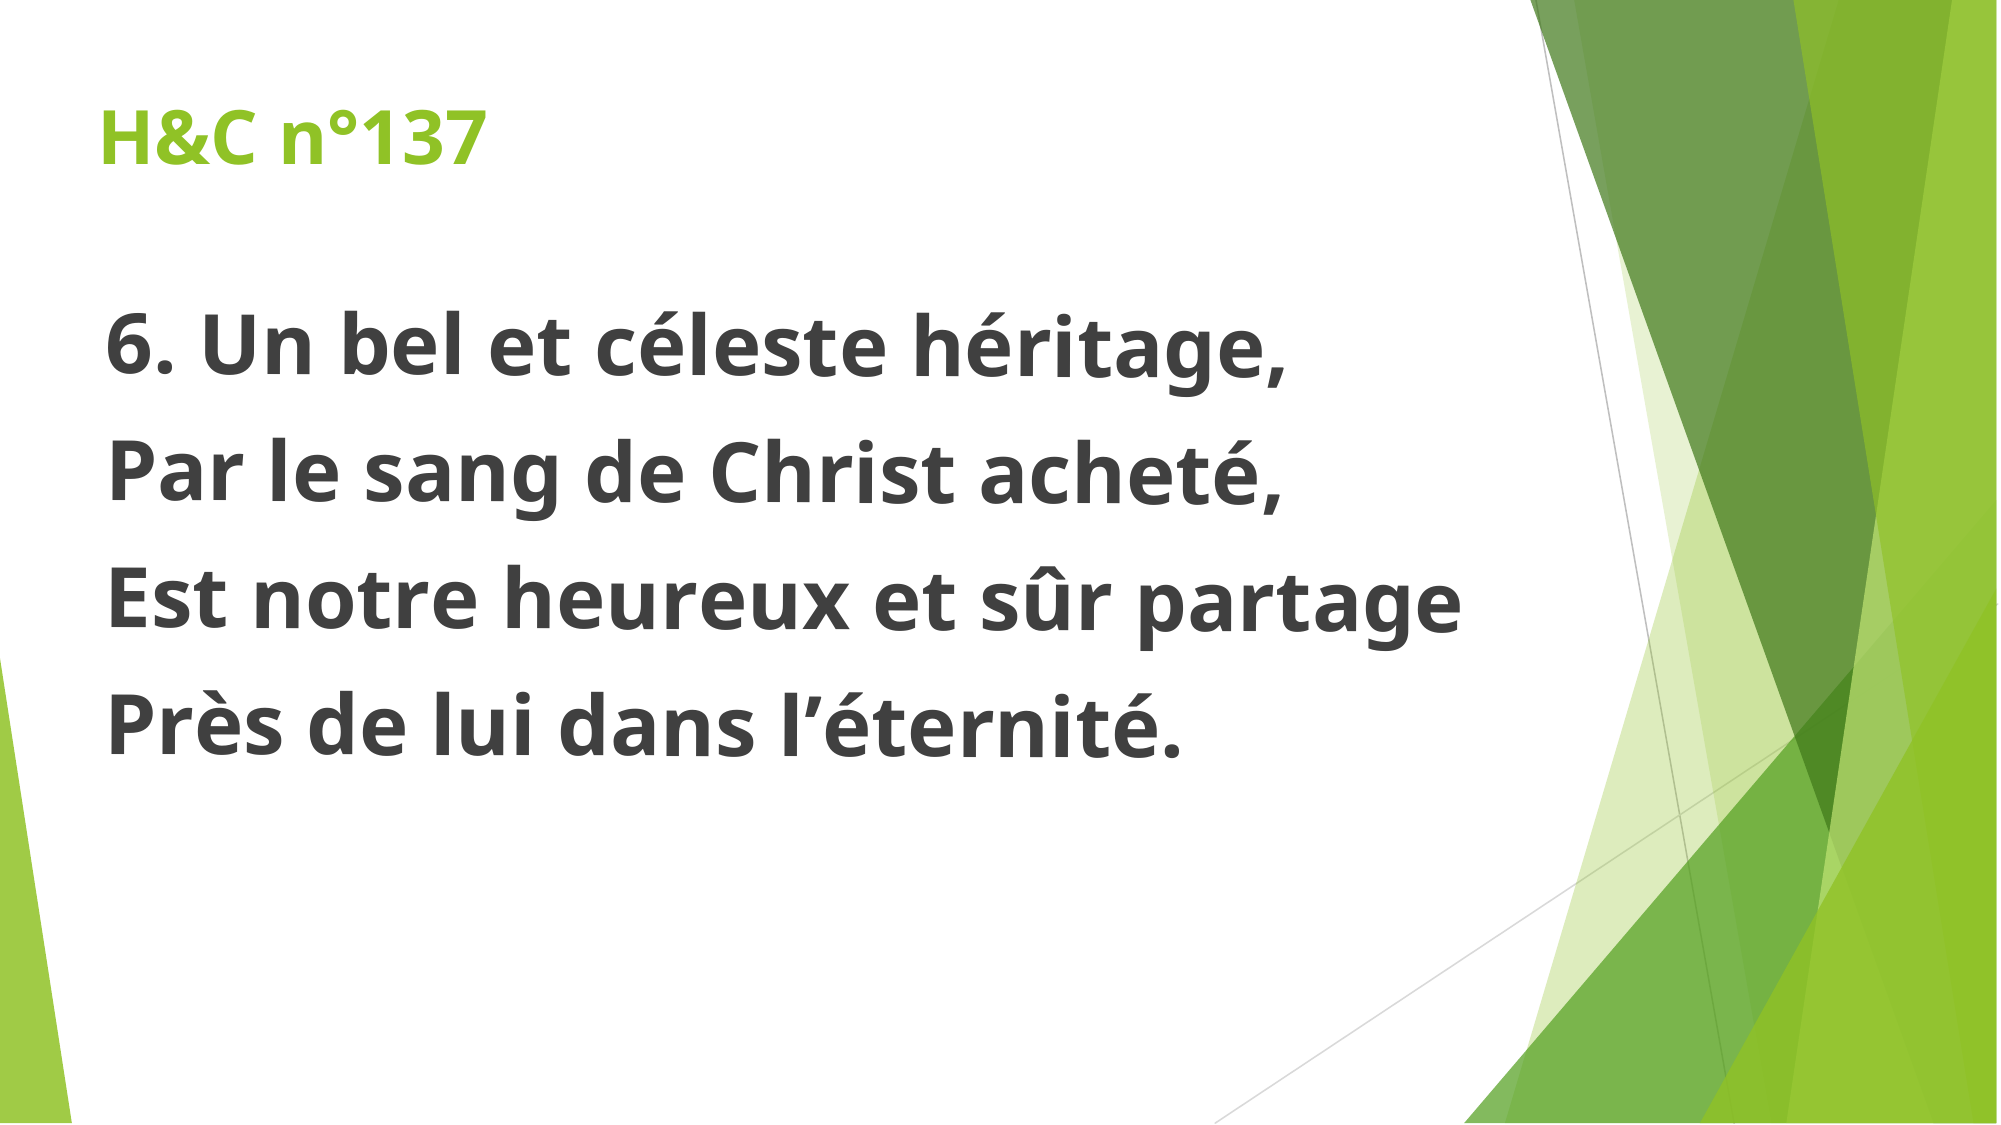

H&C n°137
6. Un bel et céleste héritage,
Par le sang de Christ acheté,
Est notre heureux et sûr partage
Près de lui dans l’éternité.